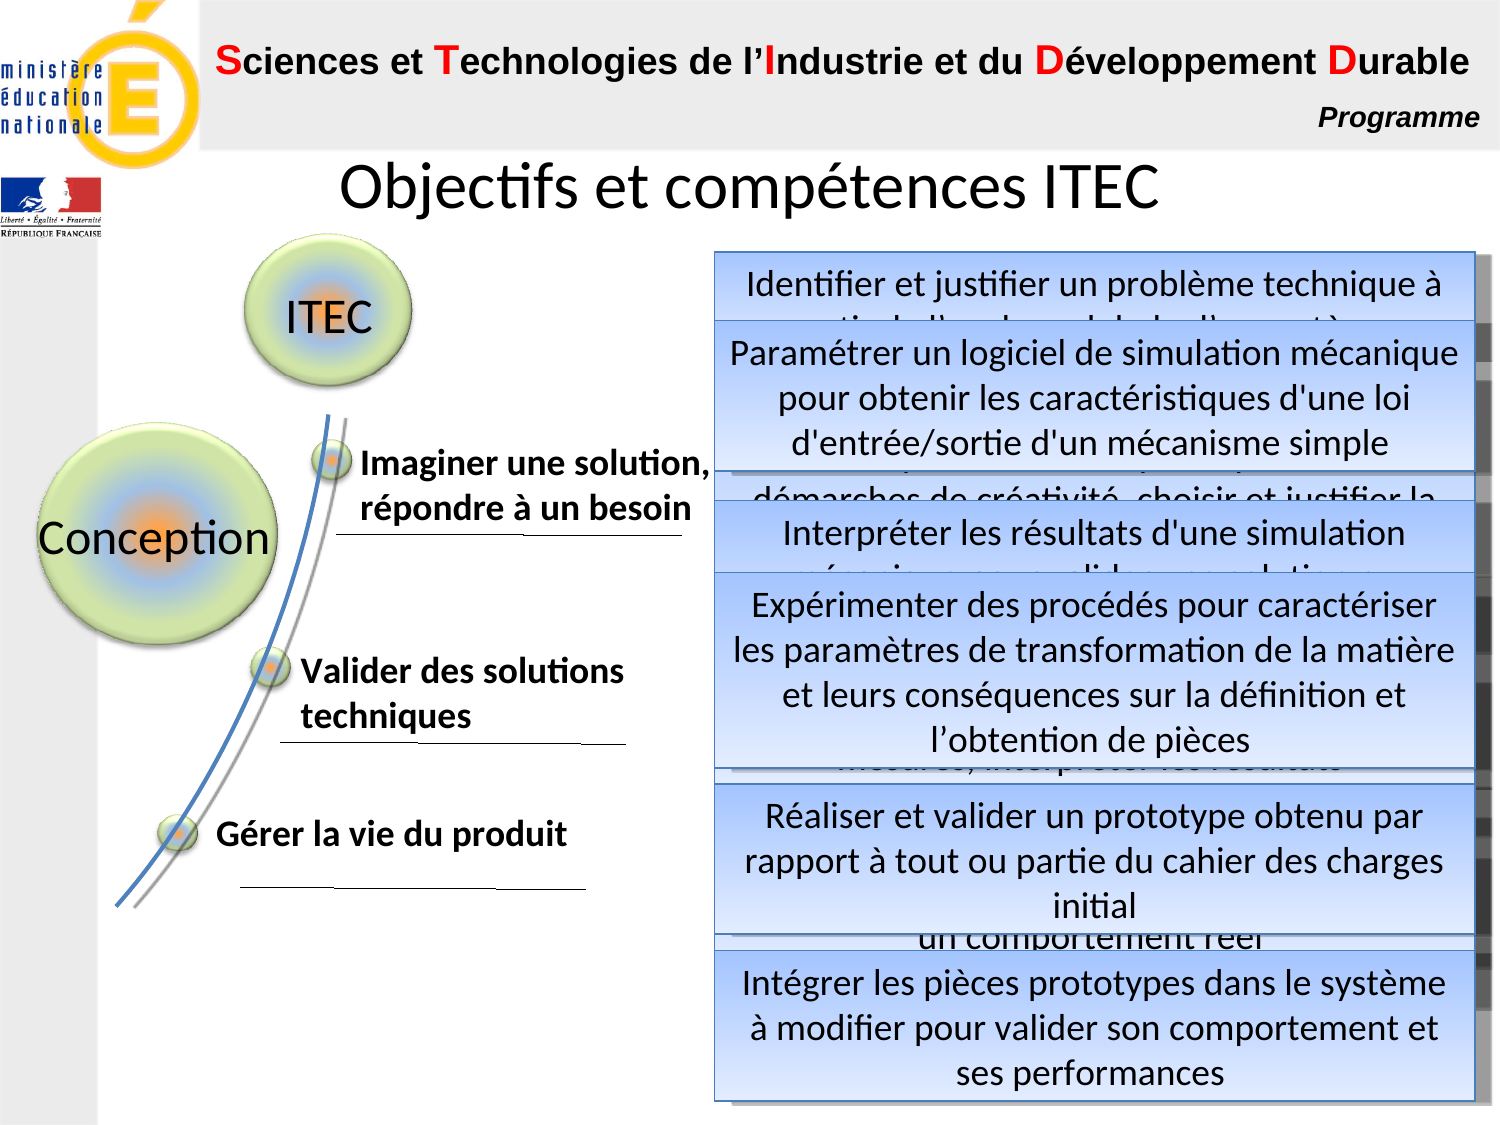

ITEC
Conception
Imaginer une solution,
répondre à un besoin
Valider des solutions
techniques
Gérer la vie du produit
# Objectifs et compétences ITEC
Identifier et justifier un problème technique à partir de l’analyse globale d’un système
Proposer des solutions à un problème technique identifié en participant à des démarches de créativité, choisir et justifier la solution retenue
Définir, à l’aide d’un modeleur numérique, les formes et dimensions d'une pièce d'un mécanisme à partir des contraintes fonctionnelles, de son principe de réalisation et de son matériau
Définir, à l’aide d’un modeleur numérique, les modifications d'un mécanisme à partir des contraintes fonctionnelles
Paramétrer un logiciel de simulation mécanique pour obtenir les caractéristiques d'une loi d'entrée/sortie d'un mécanisme simple
Interpréter les résultats d'une simulation mécanique pour valider une solution ou modifier une pièce ou un mécanisme
Mettre en œuvre un protocole d’essais et de mesures, interpréter les résultats
Comparer et interpréter le résultat d'une simulation d'un comportement mécanique avec un comportement réel
Expérimenter des procédés pour caractériser les paramètres de transformation de la matière et leurs conséquences sur la définition et l’obtention de pièces
Réaliser et valider un prototype obtenu par rapport à tout ou partie du cahier des charges initial
Intégrer les pièces prototypes dans le système à modifier pour valider son comportement et ses performances